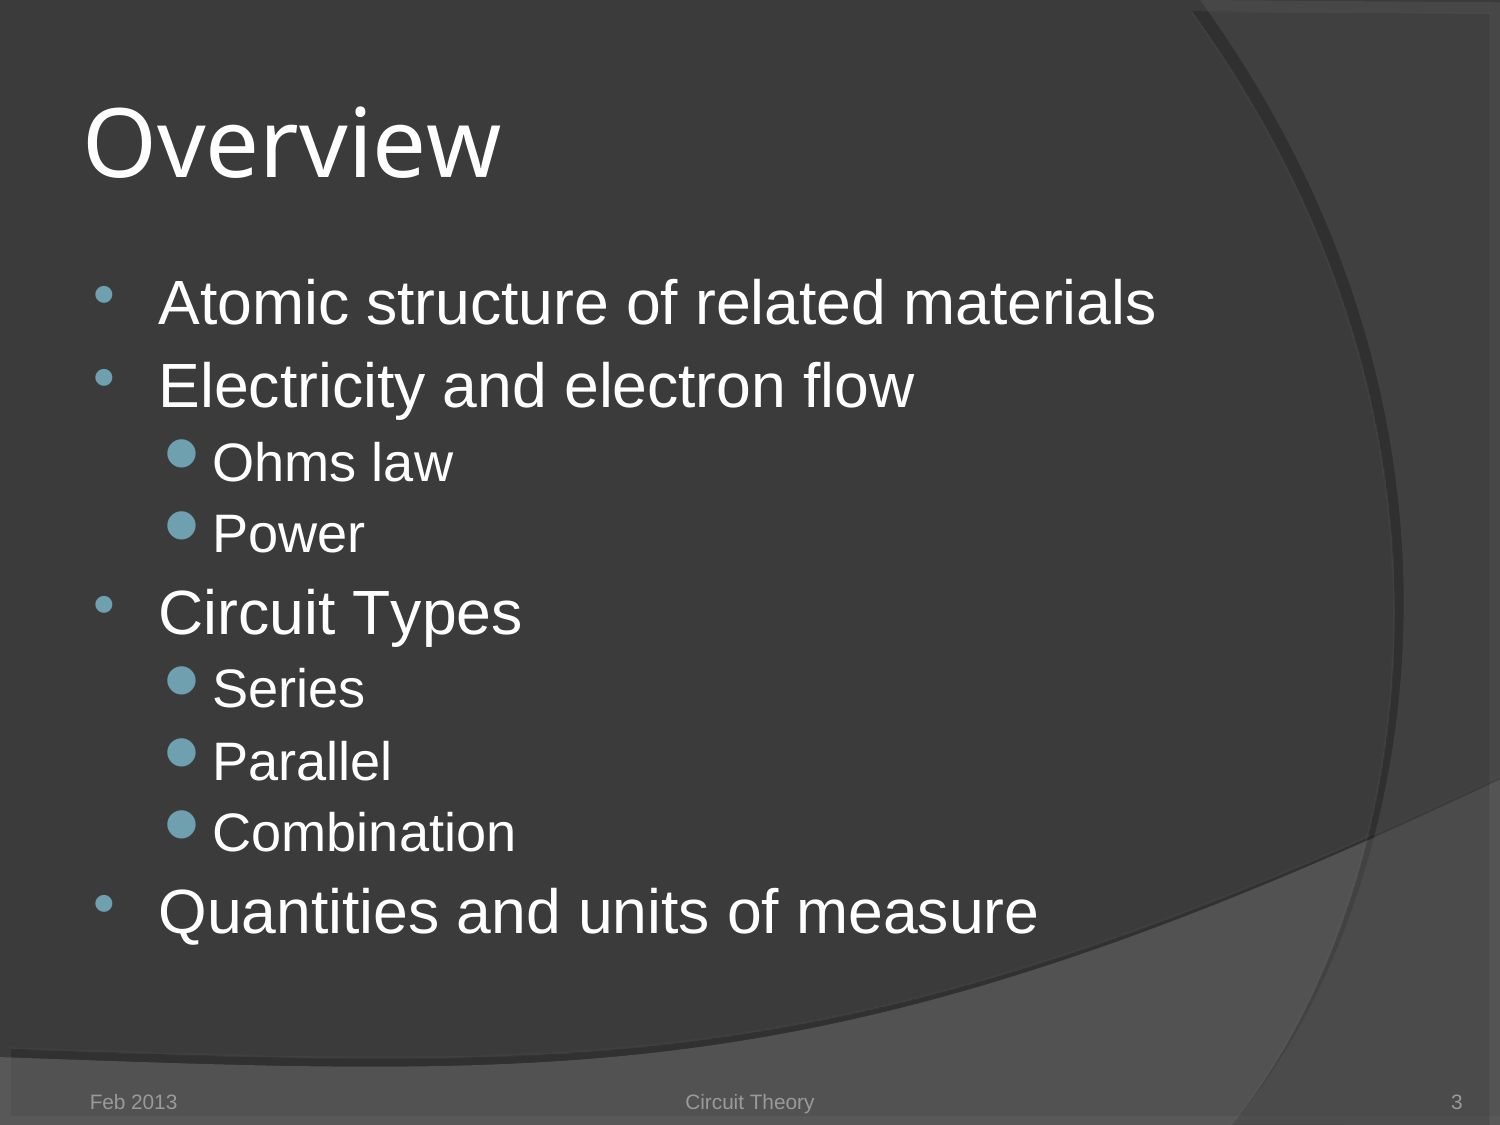

# Overview
Atomic structure of related materials
Electricity and electron flow
Ohms law
Power
Circuit Types
Series
Parallel
Combination
Quantities and units of measure
Feb 2013
Circuit Theory